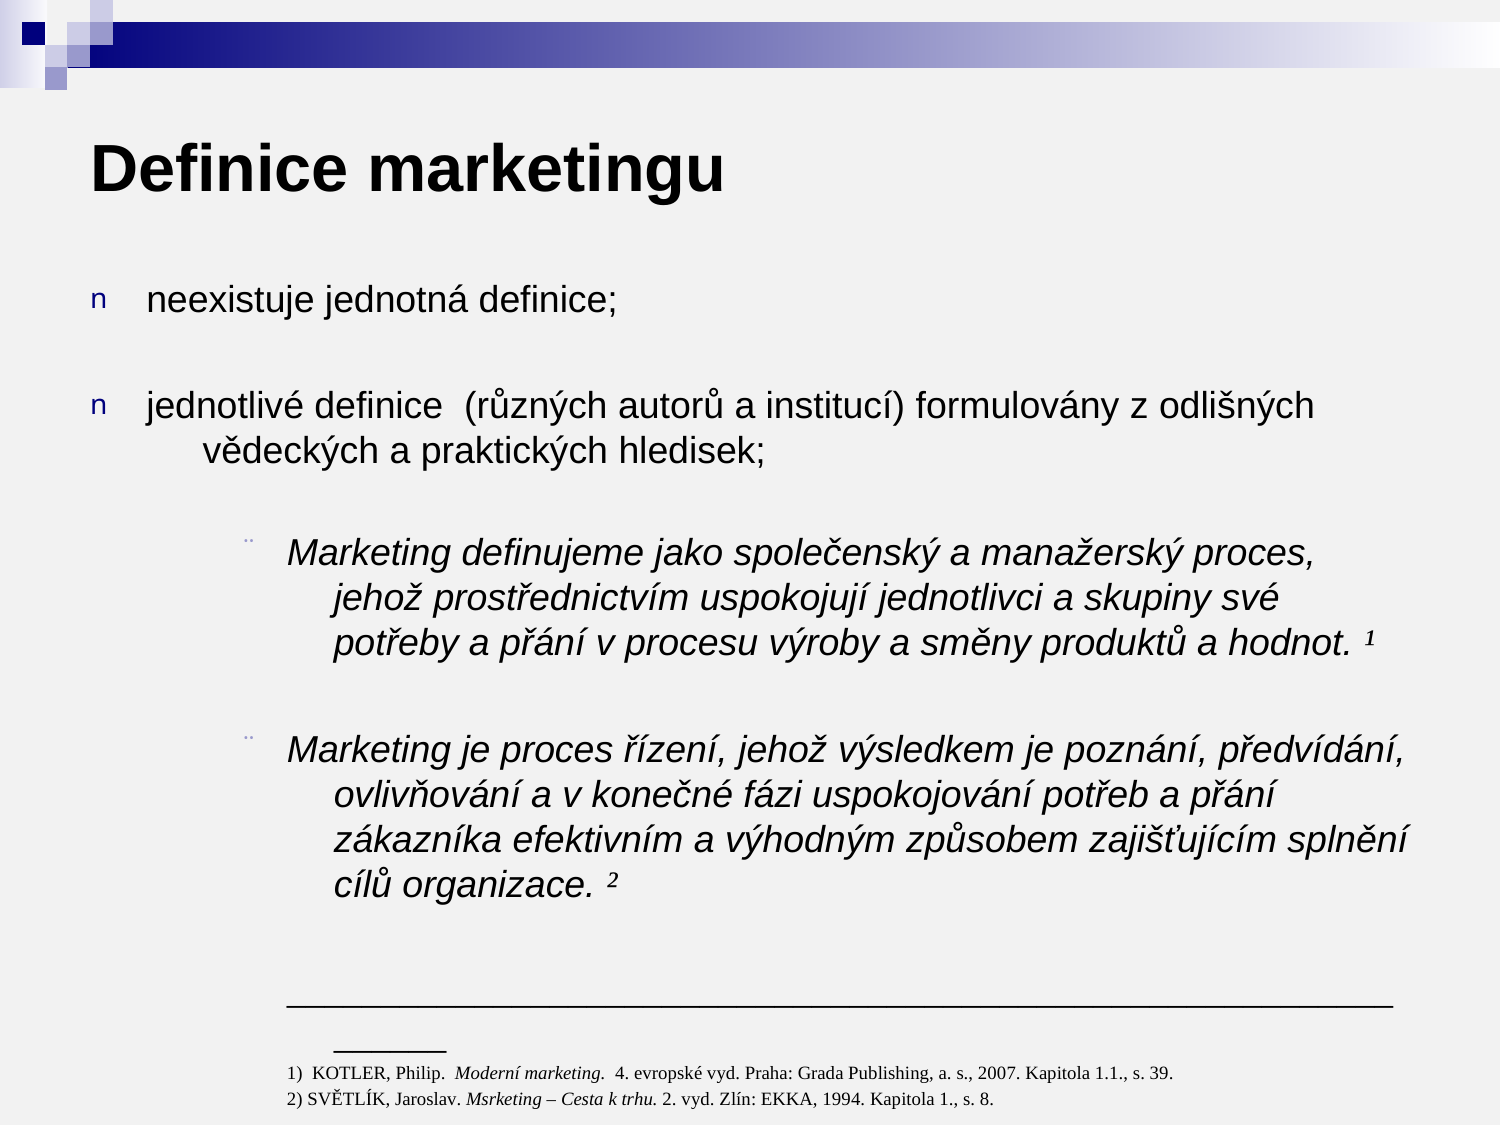

# Definice marketingu
neexistuje jednotná definice;
jednotlivé definice (různých autorů a institucí) formulovány z odlišných vědeckých a praktických hledisek;
Marketing definujeme jako společenský a manažerský proces, jehož prostřednictvím uspokojují jednotlivci a skupiny své potřeby a přání v procesu výroby a směny produktů a hodnot. ¹
Marketing je proces řízení, jehož výsledkem je poznání, předvídání, ovlivňování a v konečné fázi uspokojování potřeb a přání zákazníka efektivním a výhodným způsobem zajišťujícím splnění cílů organizace. ²
_________________________________________________________________
1) KOTLER, Philip. Moderní marketing. 4. evropské vyd. Praha: Grada Publishing, a. s., 2007. Kapitola 1.1., s. 39.
2) SVĚTLÍK, Jaroslav. Msrketing – Cesta k trhu. 2. vyd. Zlín: EKKA, 1994. Kapitola 1., s. 8.